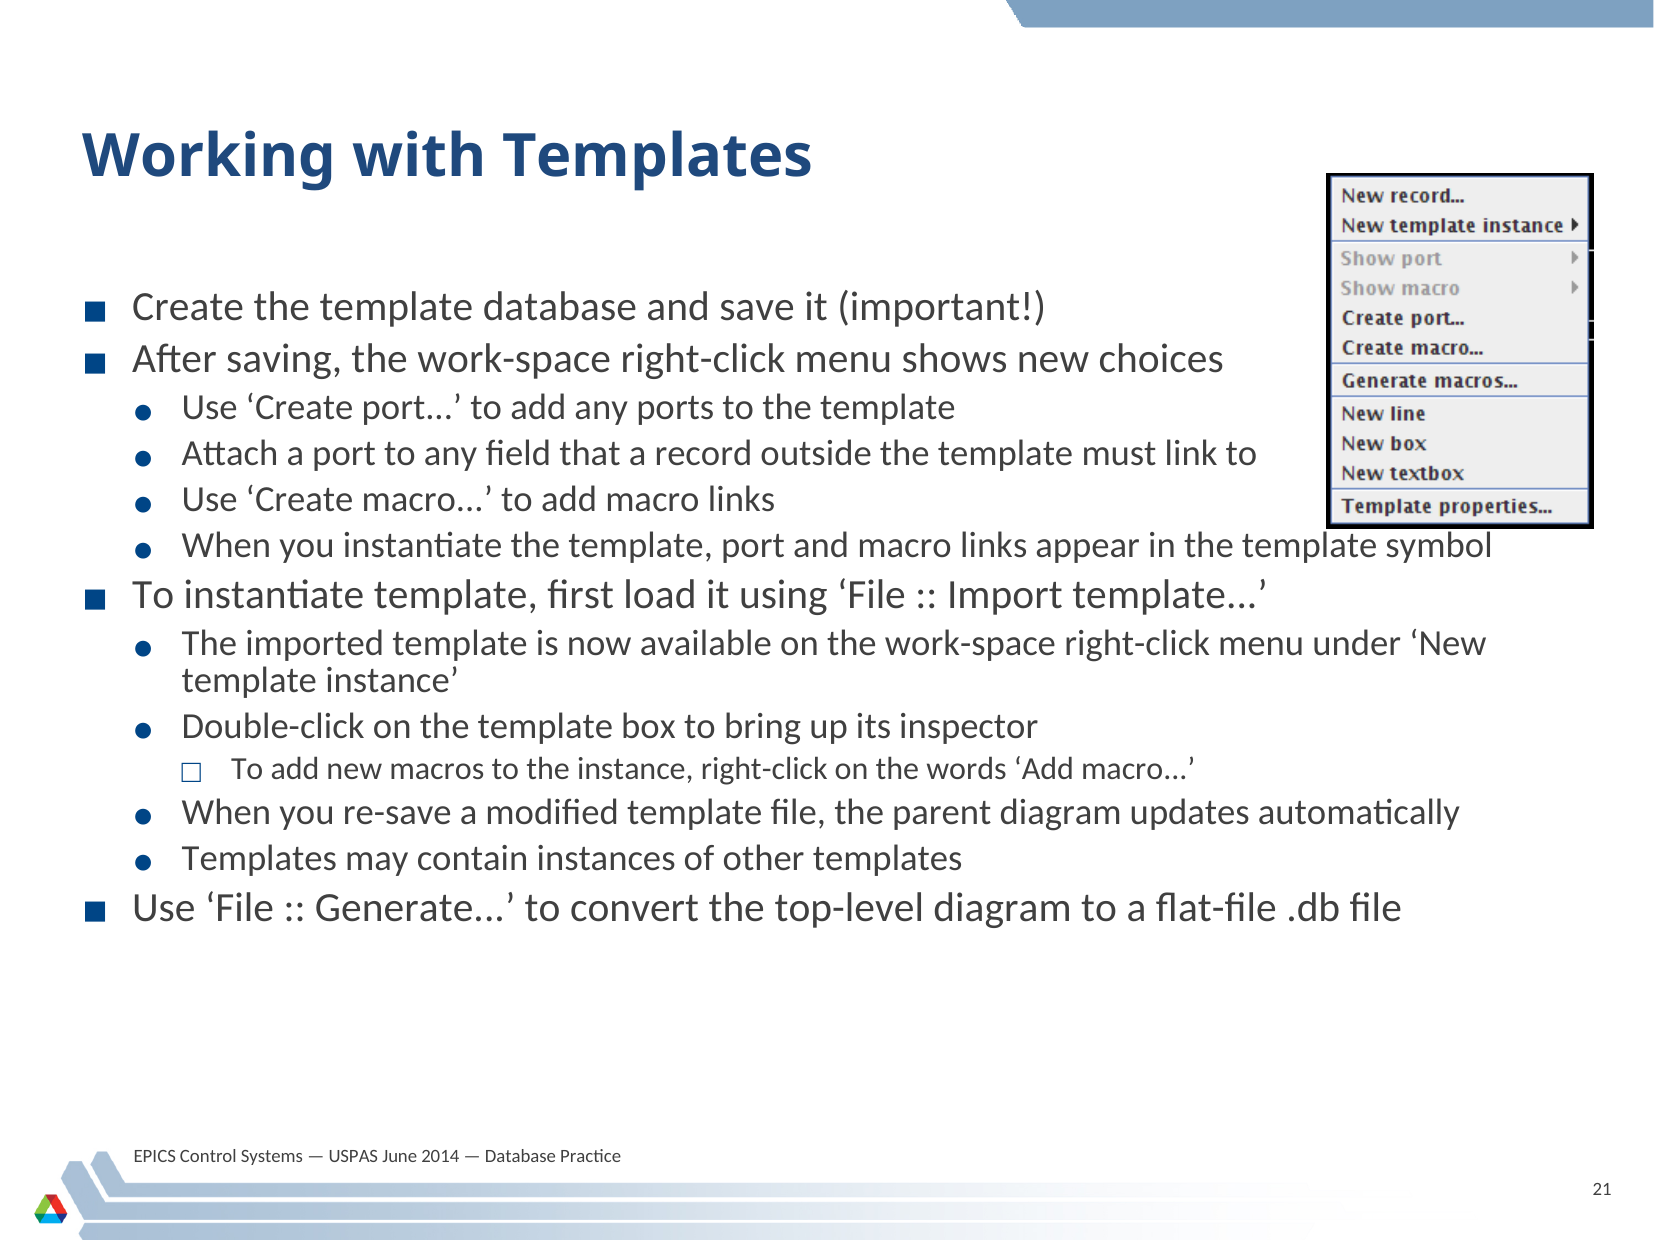

# Working with Templates
Create the template database and save it (important!)
After saving, the work-space right-click menu shows new choices
Use ‘Create port...’ to add any ports to the template
Attach a port to any field that a record outside the template must link to
Use ‘Create macro...’ to add macro links
When you instantiate the template, port and macro links appear in the template symbol
To instantiate template, first load it using ‘File :: Import template...’
The imported template is now available on the work-space right-click menu under ‘New template instance’
Double-click on the template box to bring up its inspector
To add new macros to the instance, right-click on the words ‘Add macro...’
When you re-save a modified template file, the parent diagram updates automatically
Templates may contain instances of other templates
Use ‘File :: Generate...’ to convert the top-level diagram to a flat-file .db file
EPICS Control Systems — USPAS June 2014 — Database Practice
21